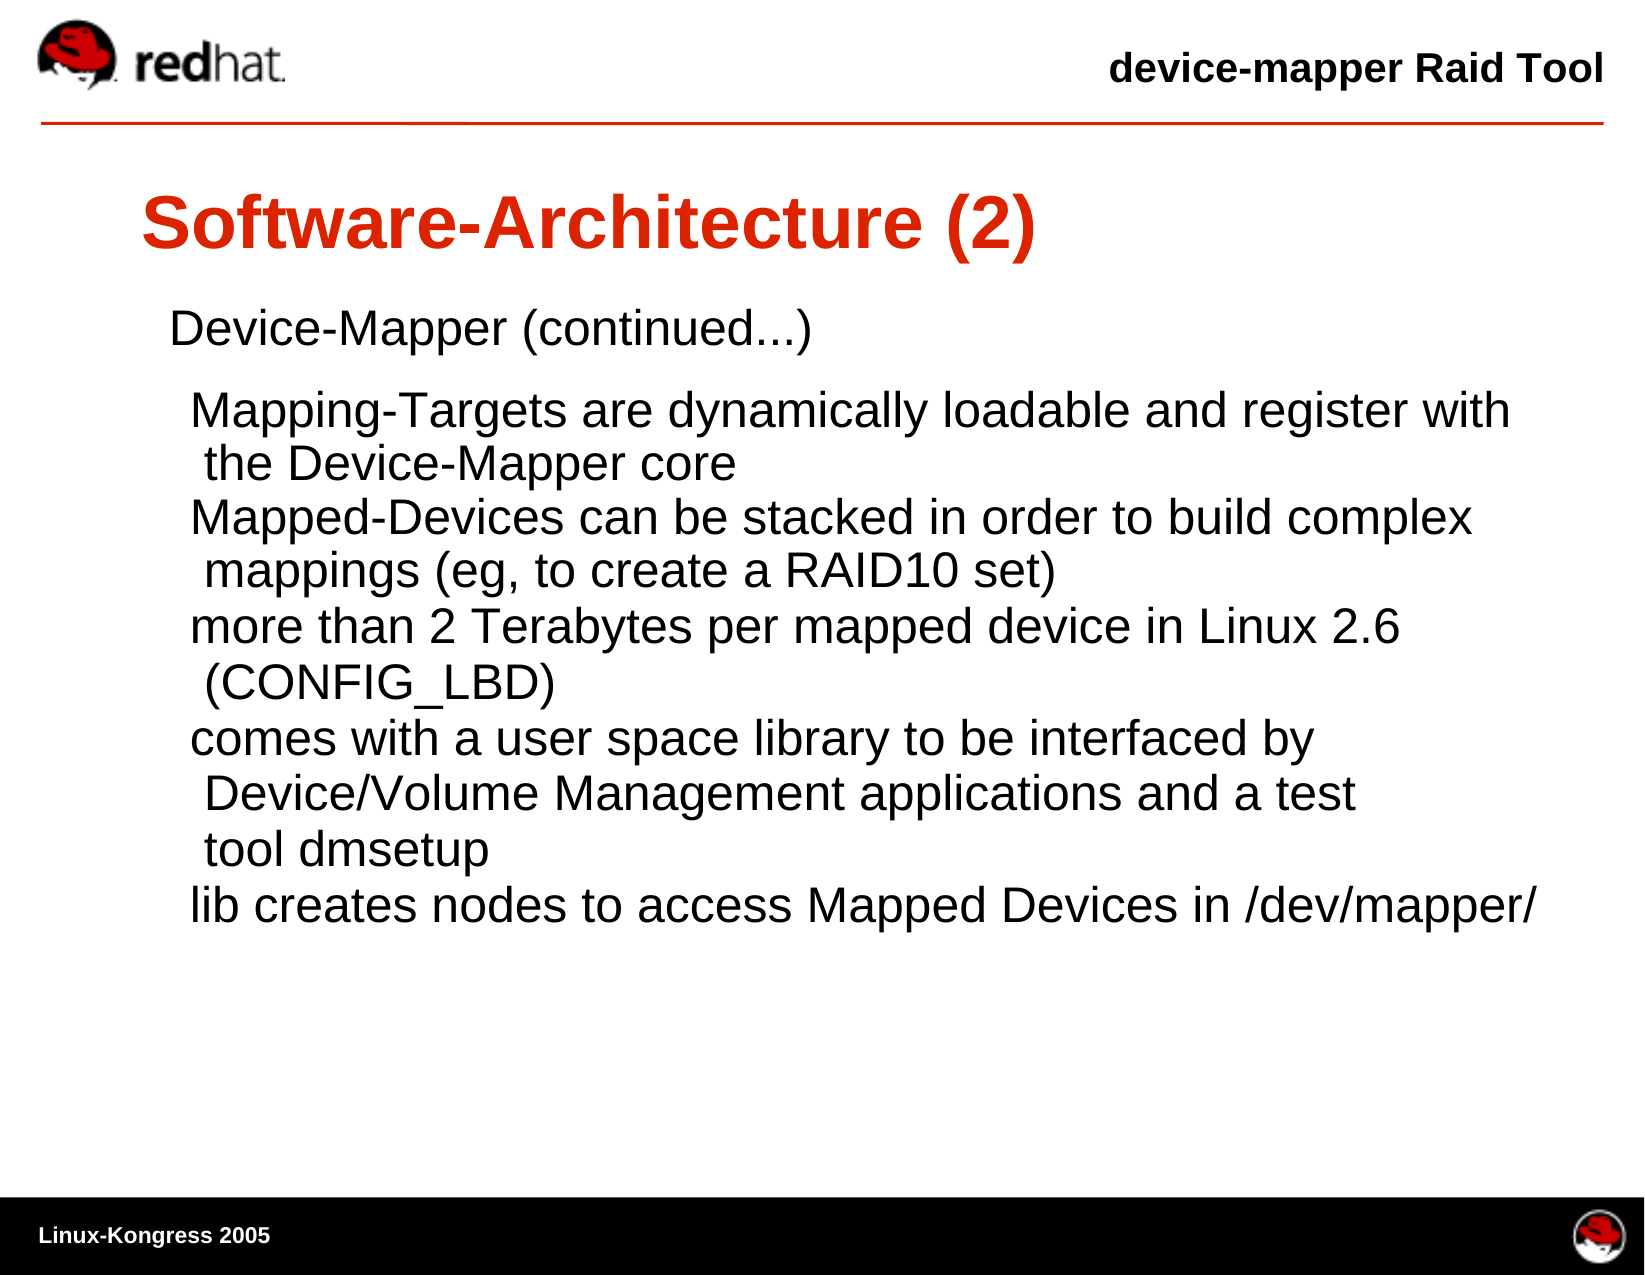

device-mapper Raid Tool
Software-Architecture (2)
 Device-Mapper (continued...)
 Mapping-Targets are dynamically loadable and register with
 the Device-Mapper core
 Mapped-Devices can be stacked in order to build complex
 mappings (eg, to create a RAID10 set)
 more than 2 Terabytes per mapped device in Linux 2.6
 (CONFIG_LBD)
 comes with a user space library to be interfaced by
 Device/Volume Management applications and a test
 tool dmsetup
 lib creates nodes to access Mapped Devices in /dev/mapper/
Linux-Kongress 2005